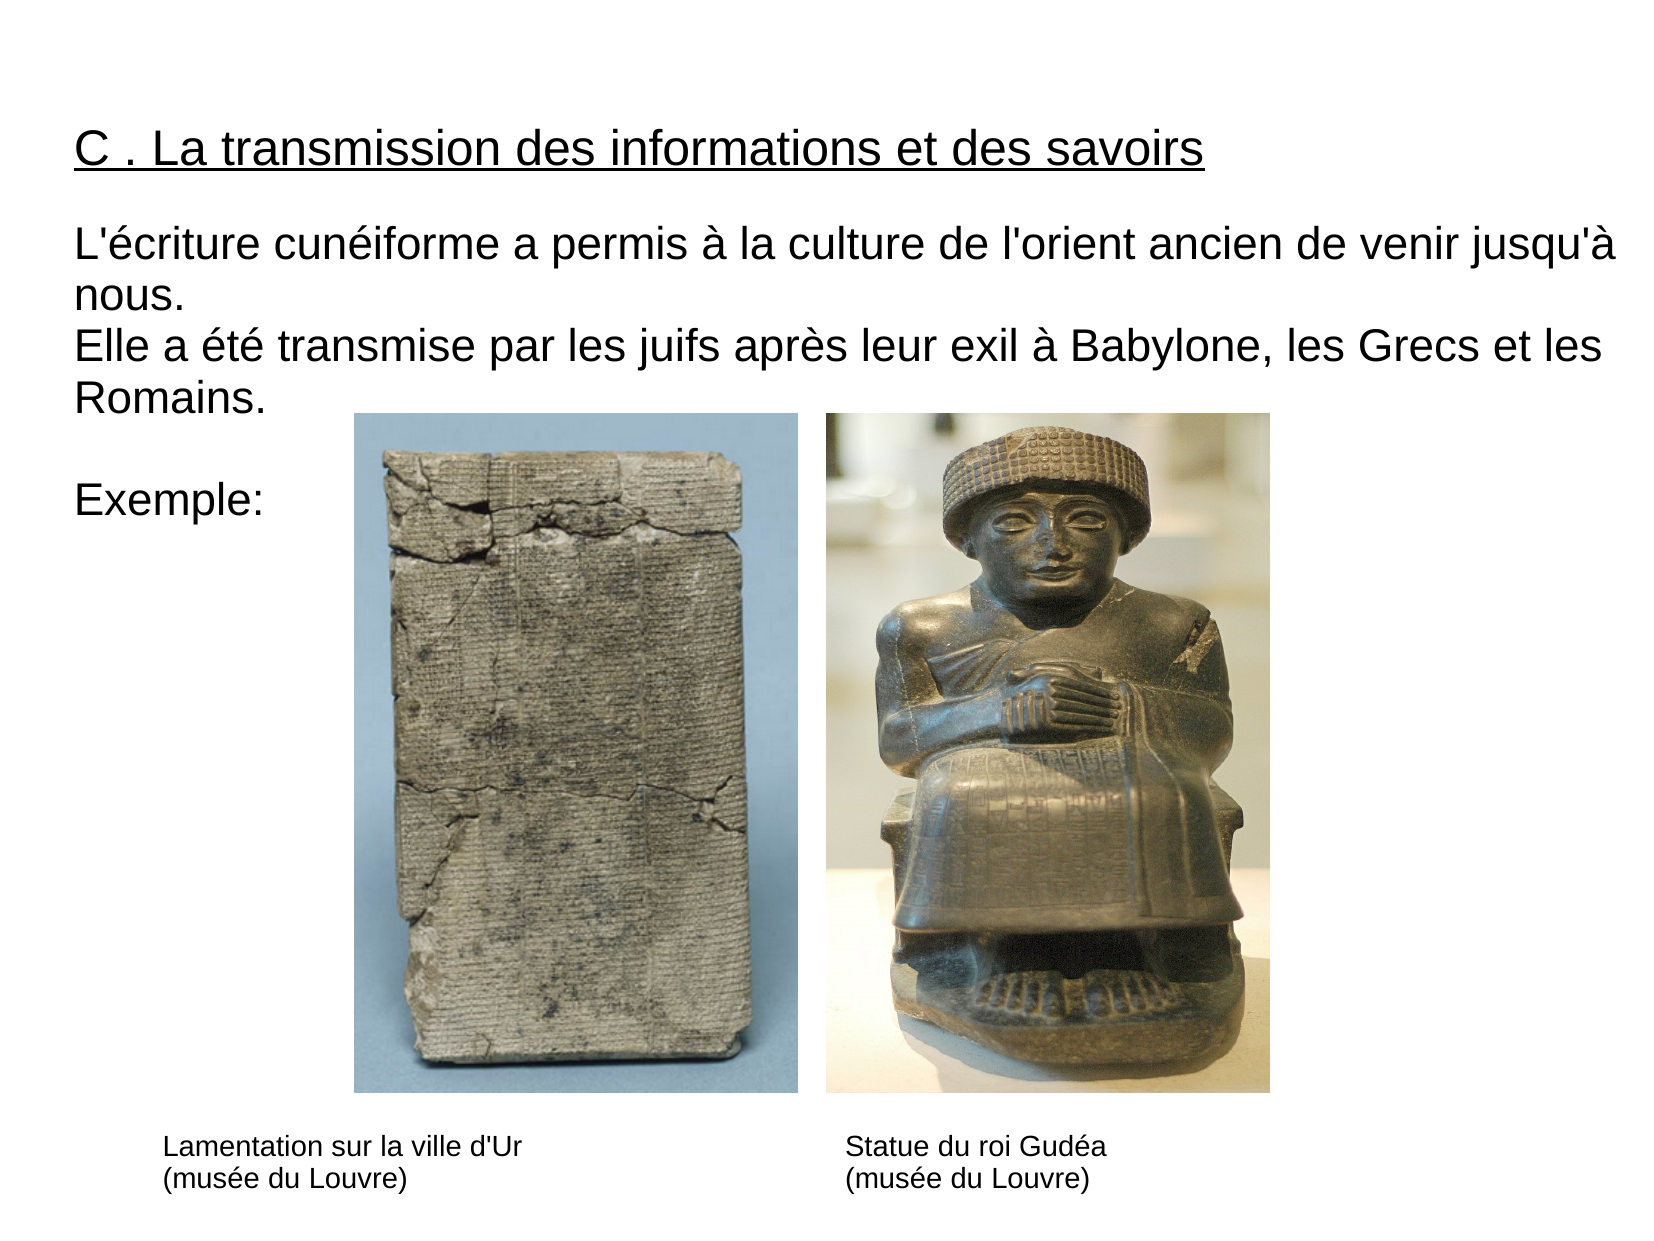

C . La transmission des informations et des savoirs
L'écriture cunéiforme a permis à la culture de l'orient ancien de venir jusqu'à
nous.
Elle a été transmise par les juifs après leur exil à Babylone, les Grecs et les
Romains.
Exemple:
Lamentation sur la ville d'Ur
(musée du Louvre)
Statue du roi Gudéa
(musée du Louvre)